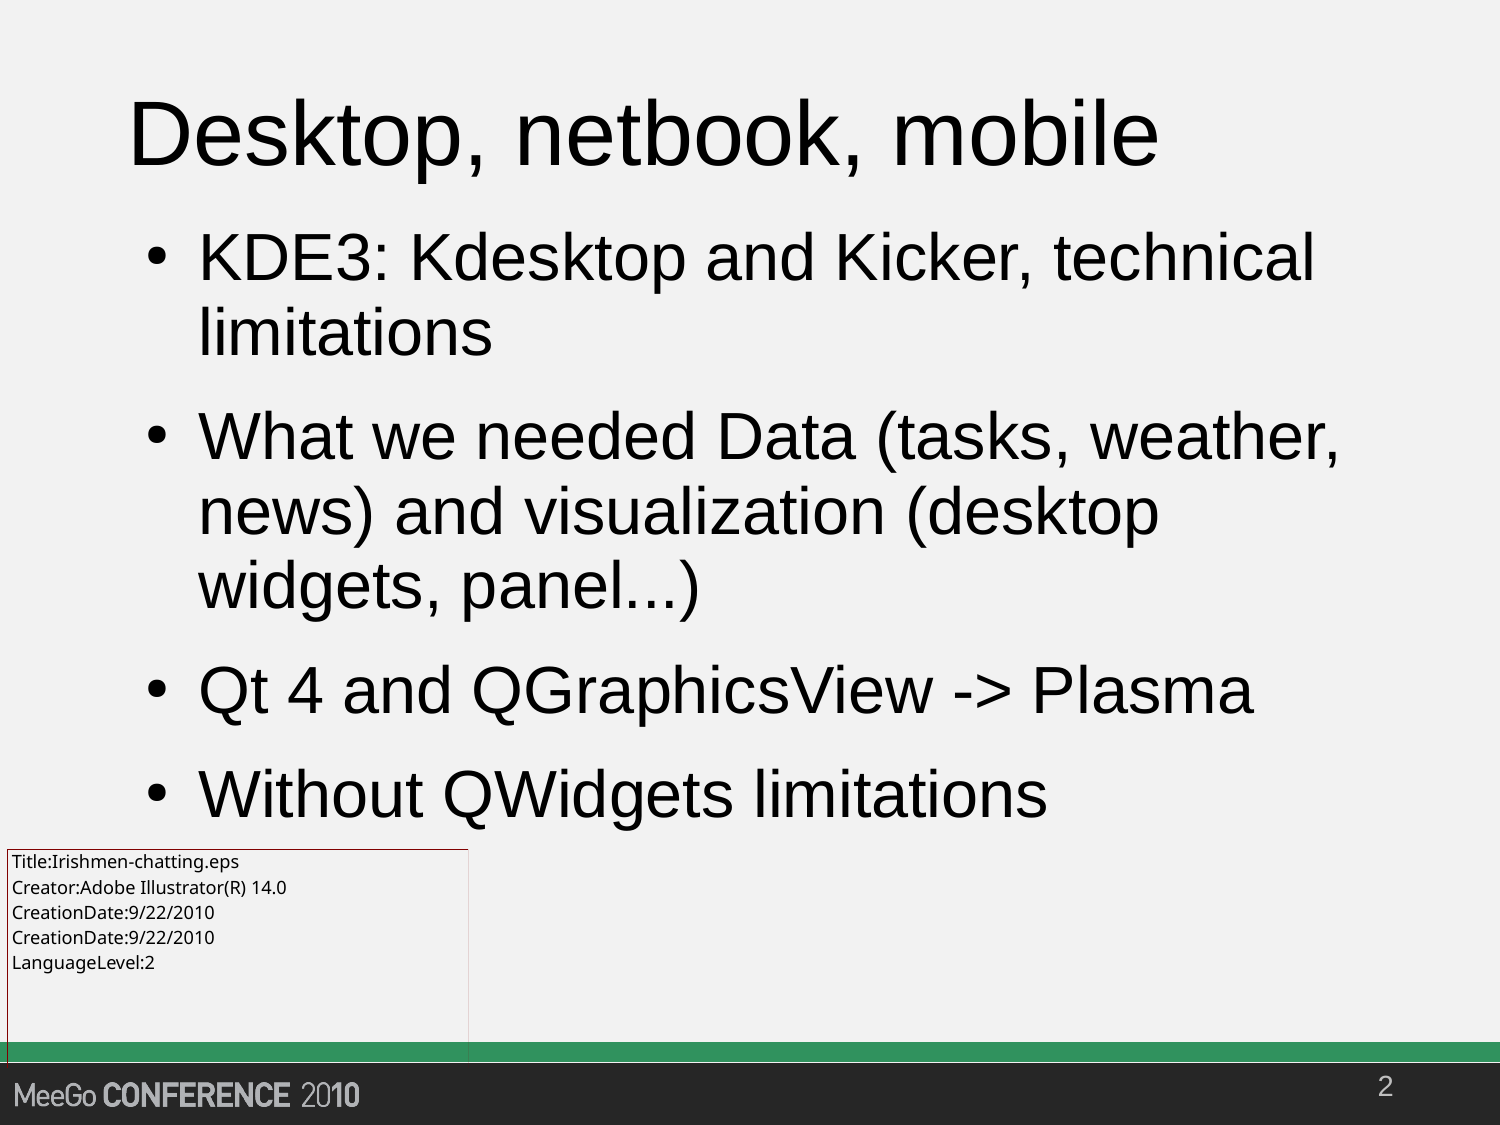

# Desktop, netbook, mobile
KDE3: Kdesktop and Kicker, technical limitations
What we needed Data (tasks, weather, news) and visualization (desktop widgets, panel...)
Qt 4 and QGraphicsView -> Plasma
Without QWidgets limitations